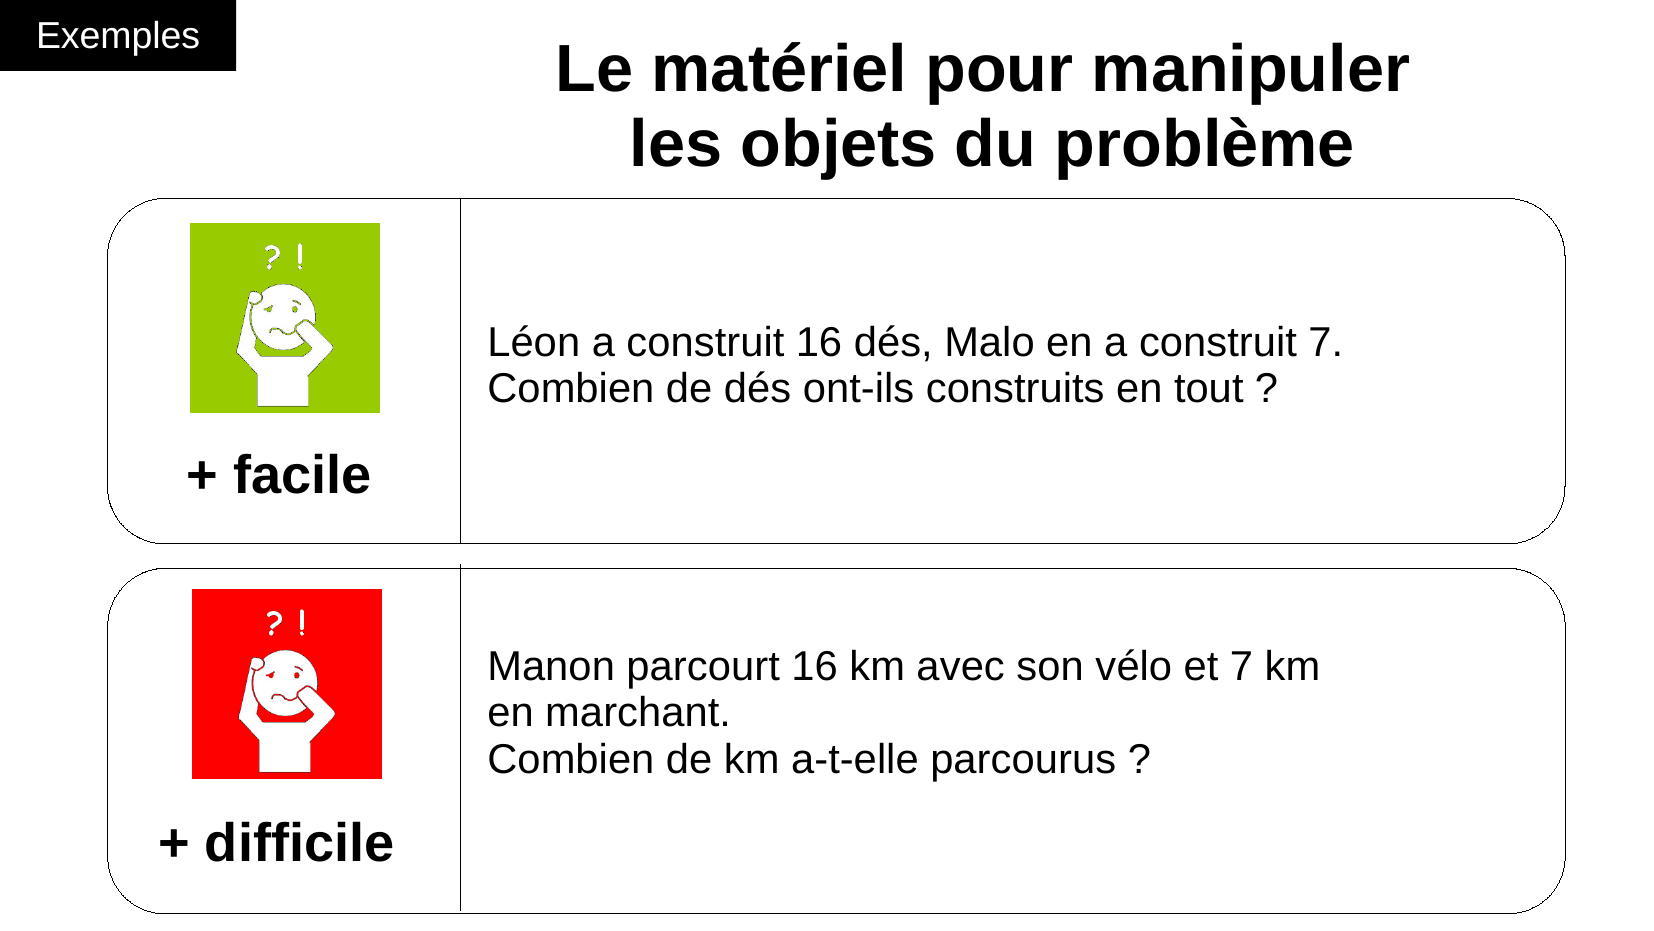

Exemples
Le matériel pour manipuler
les objets du problème
Léon a construit 16 dés, Malo en a construit 7.
Combien de dés ont-ils construits en tout ?
+ facile
Manon parcourt 16 km avec son vélo et 7 km
en marchant.
Combien de km a-t-elle parcourus ?
+ difficile